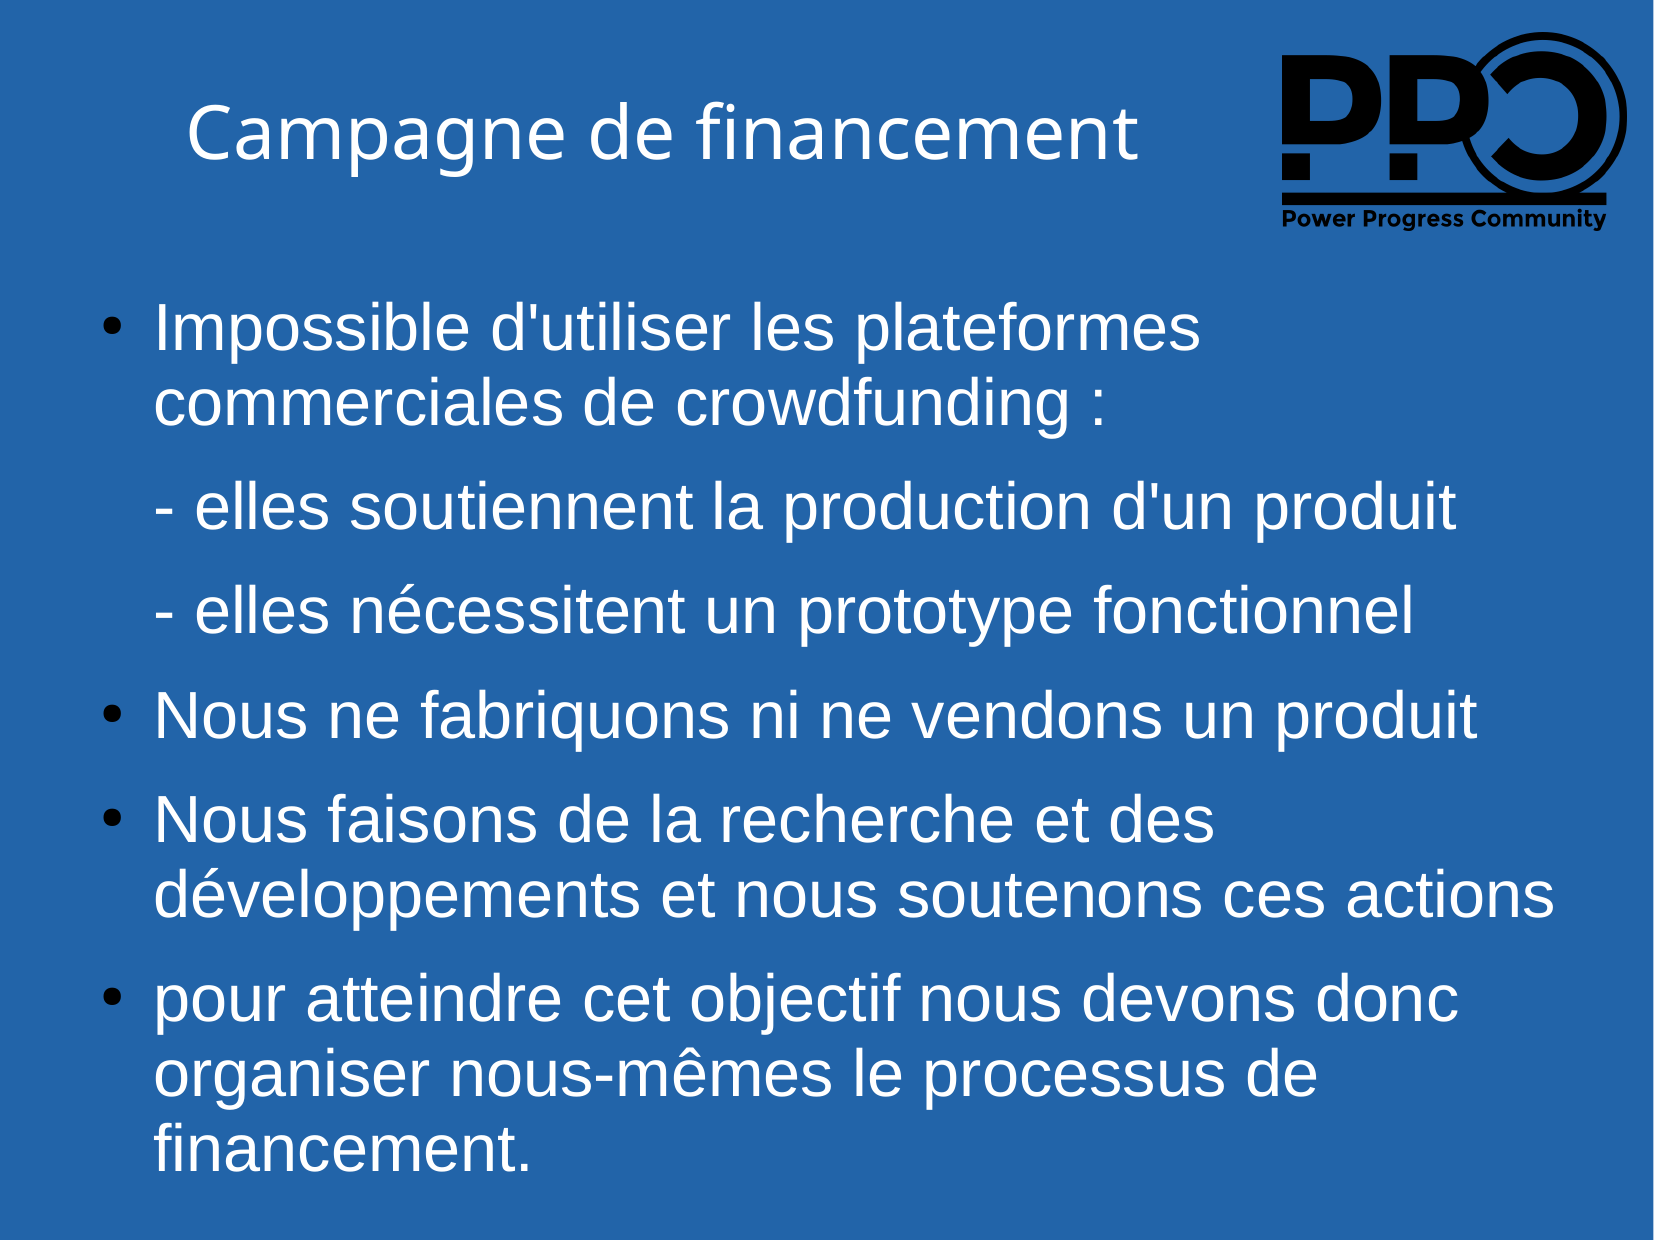

# Campagne de financement
Impossible d'utiliser les plateformes commerciales de crowdfunding :
- elles soutiennent la production d'un produit
- elles nécessitent un prototype fonctionnel
Nous ne fabriquons ni ne vendons un produit
Nous faisons de la recherche et des développements et nous soutenons ces actions
pour atteindre cet objectif nous devons donc organiser nous-mêmes le processus de financement.